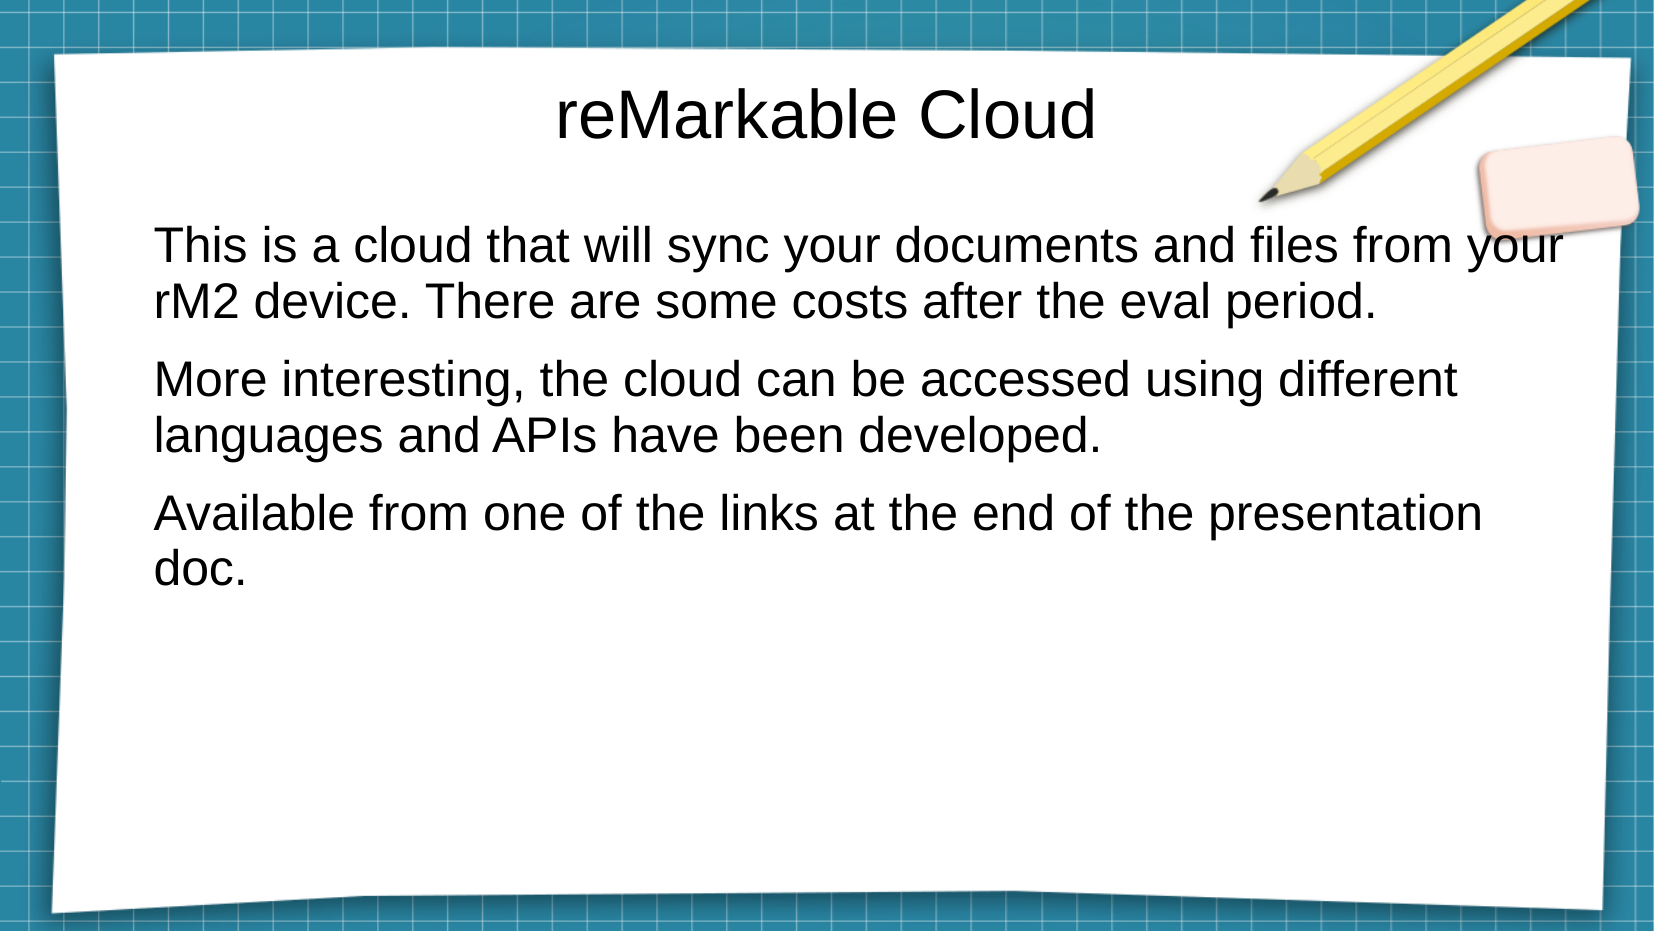

# reMarkable Cloud
This is a cloud that will sync your documents and files from your rM2 device. There are some costs after the eval period.
More interesting, the cloud can be accessed using different languages and APIs have been developed.
Available from one of the links at the end of the presentation doc.